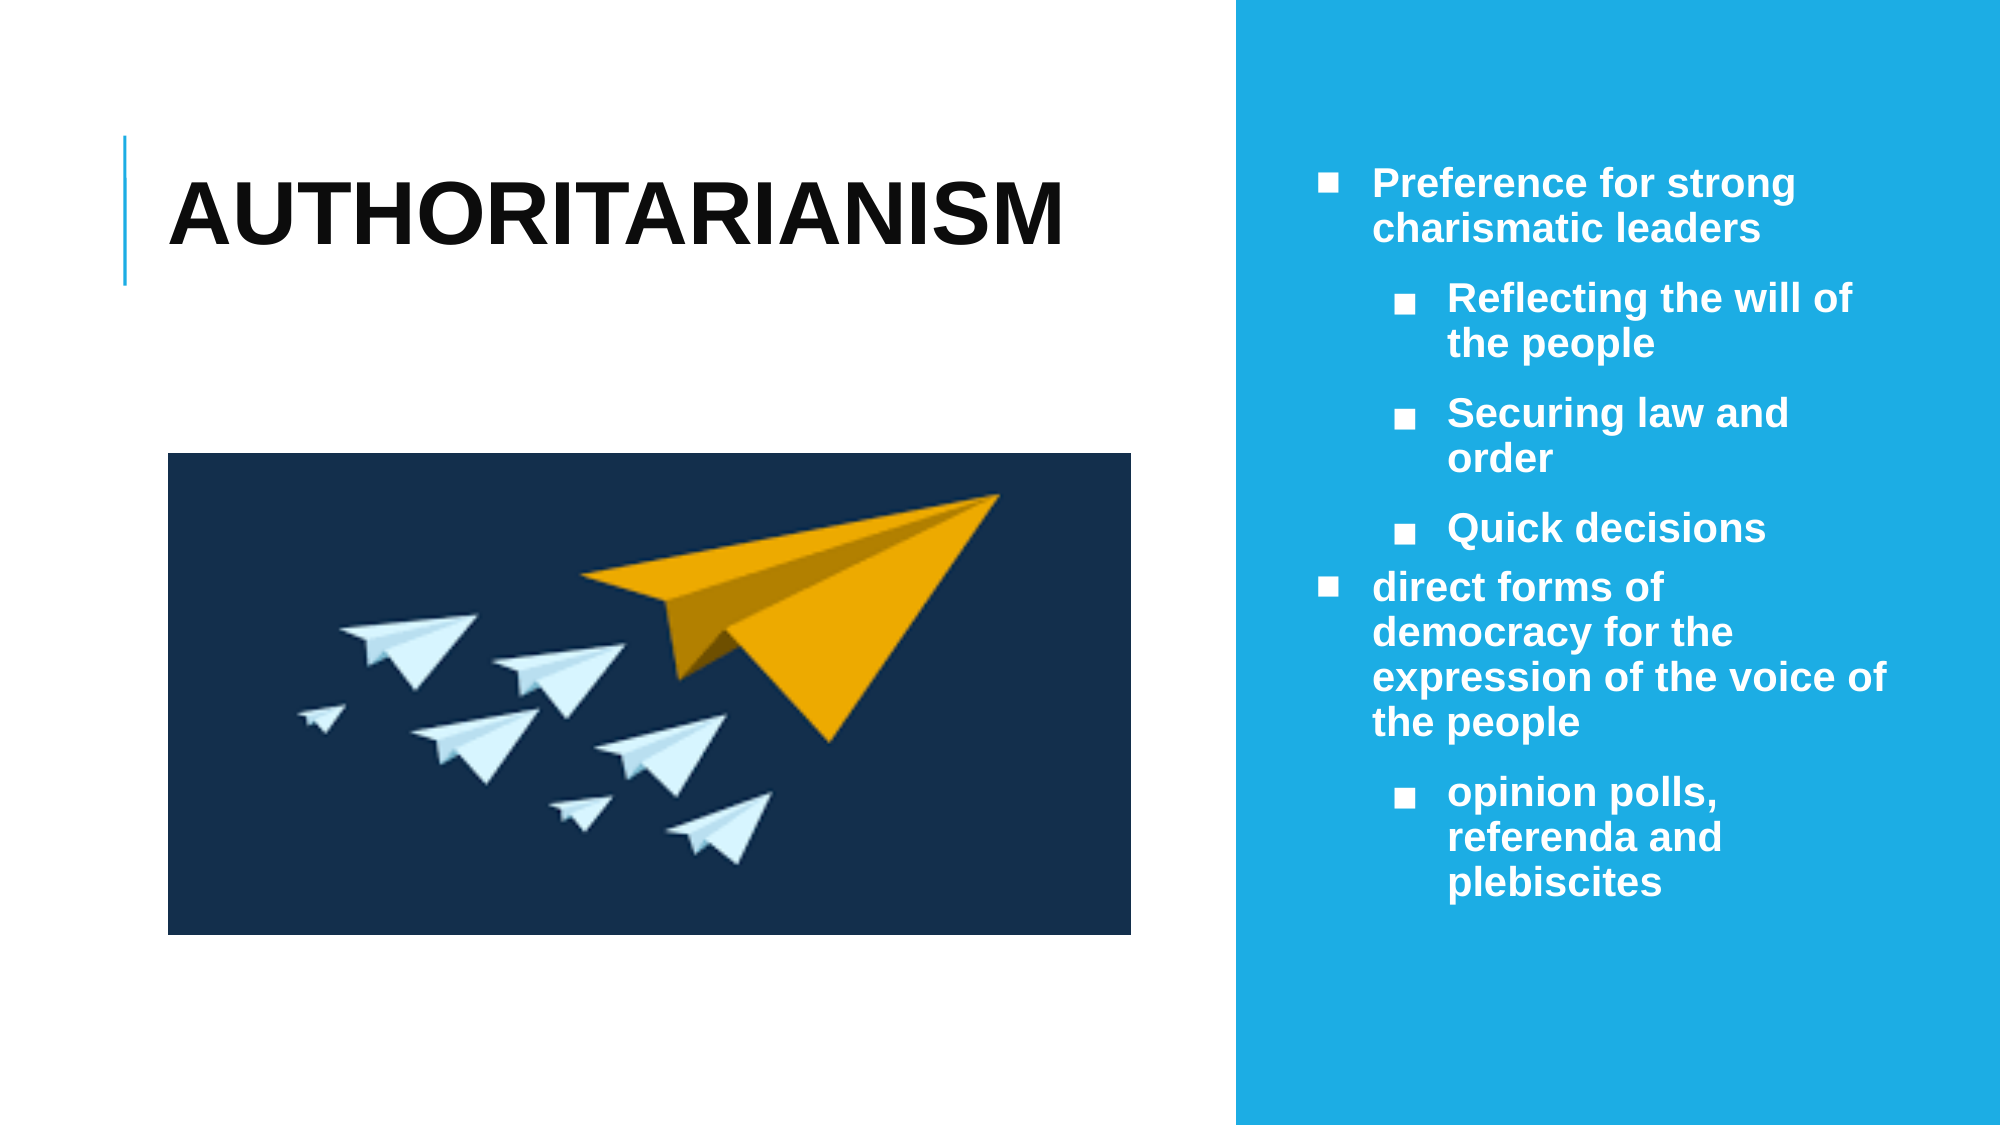

# AUTHORITARIANISM
Preference for strong charismatic leaders
Reflecting the will of the people
Securing law and order
Quick decisions
direct forms of democracy for the expression of the voice of the people
opinion polls, referenda and plebiscites